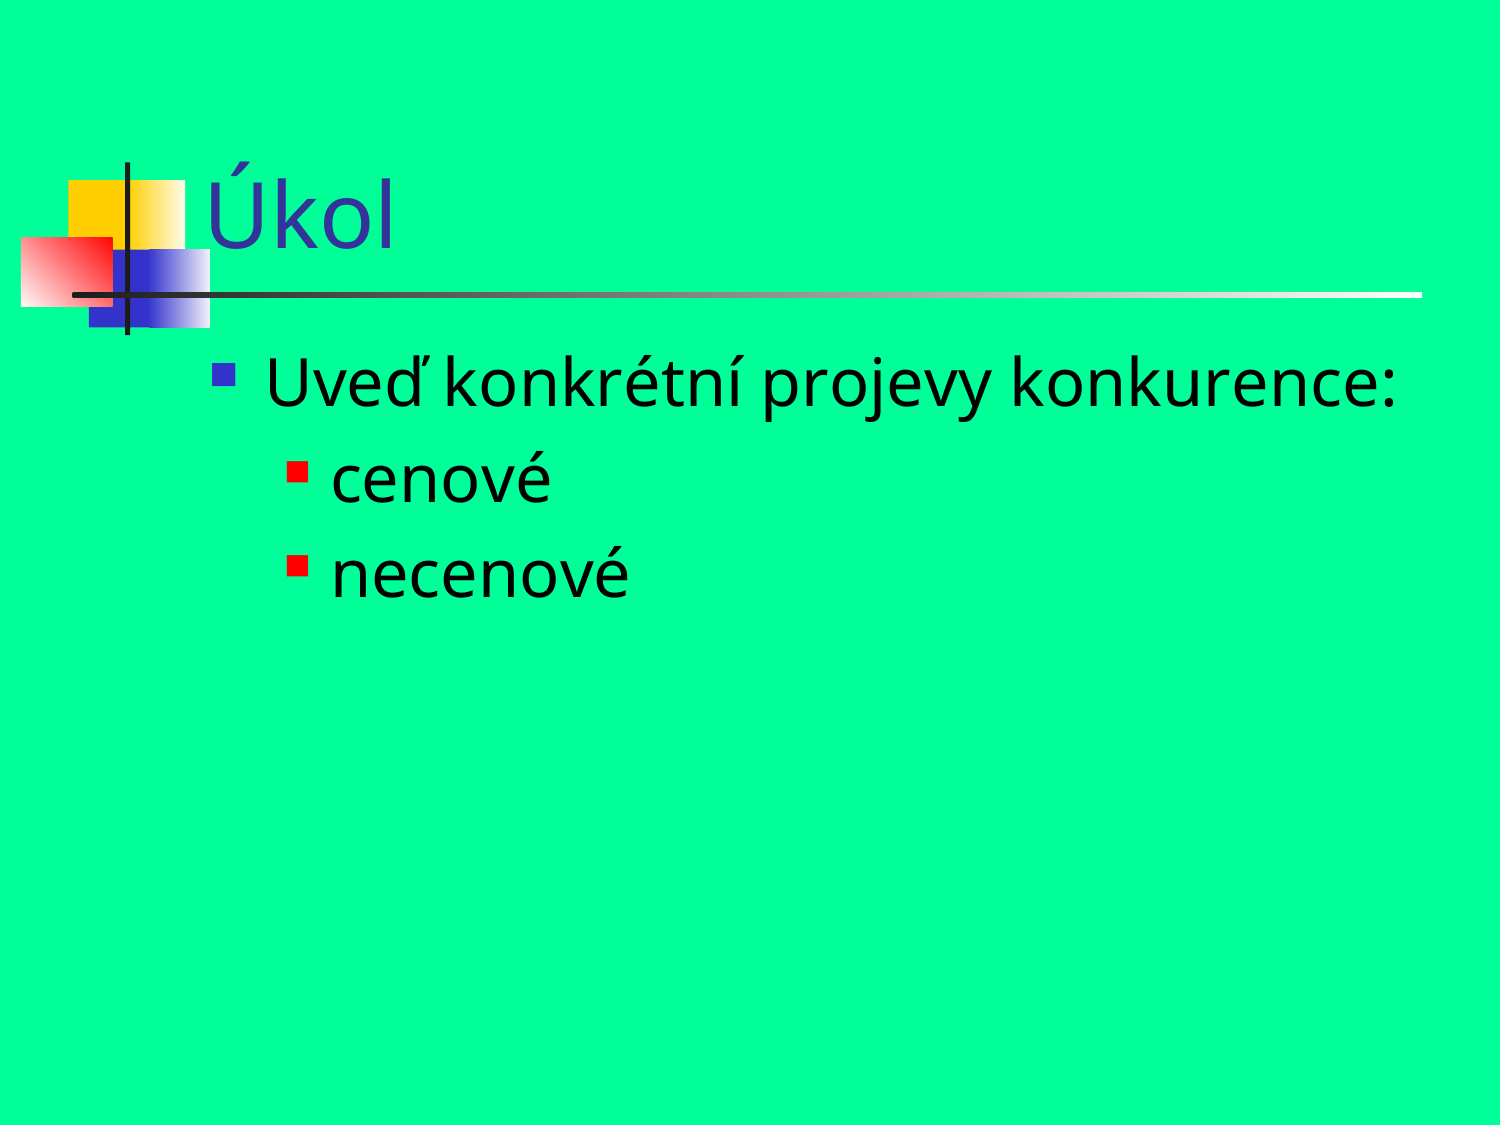

# Úkol
Uveď konkrétní projevy konkurence:
cenové
necenové